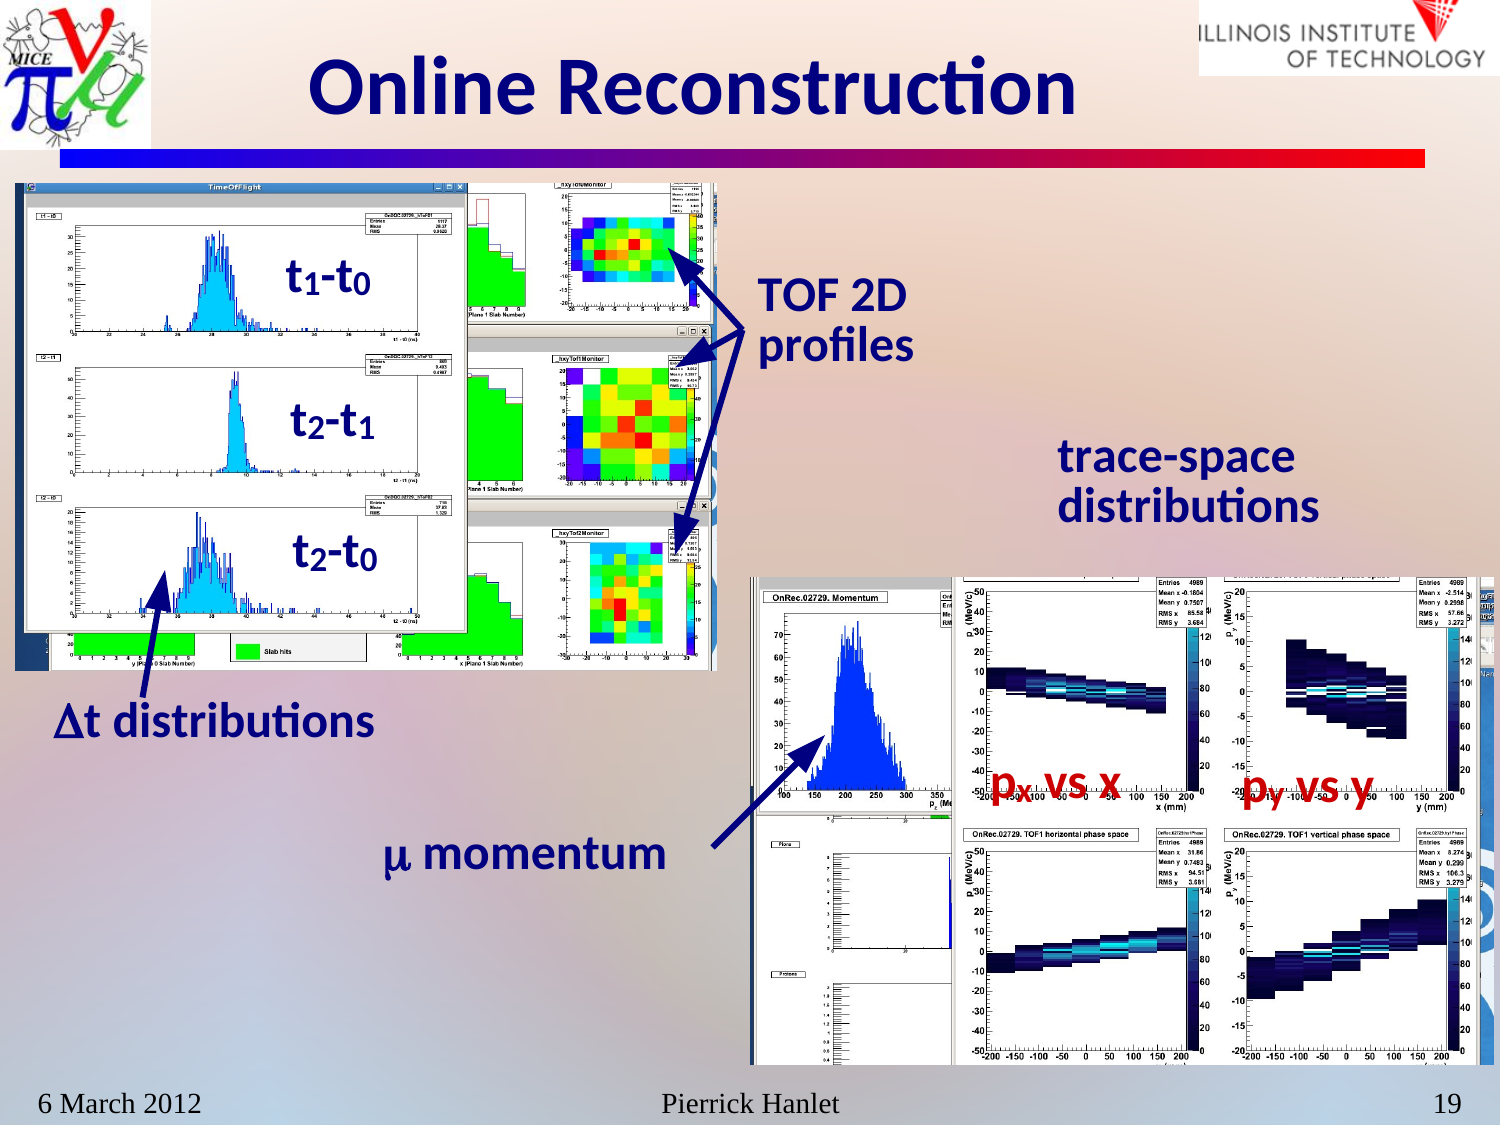

# Online Reconstruction
t1-t0
TOF 2D profiles
t2-t1
trace-space
distributions
t2-t0
Dt distributions
px vs x
py vs y
m momentum
19